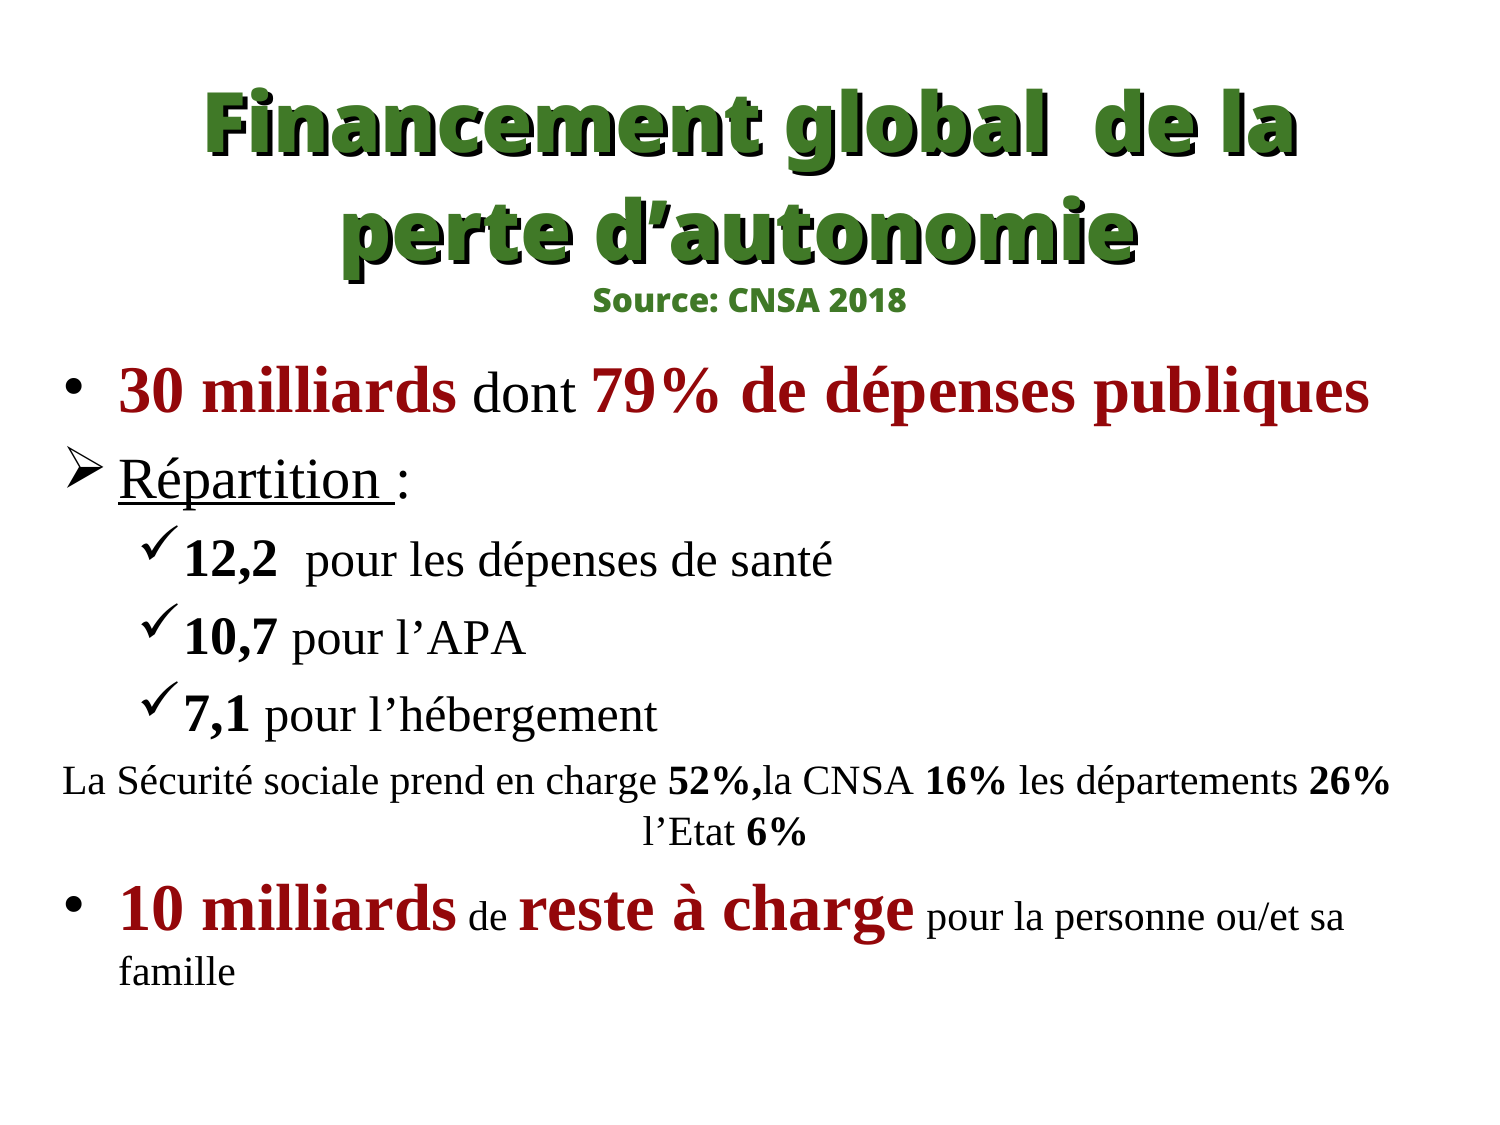

# Financement global de la perte d’autonomie Source: CNSA 2018
30 milliards dont 79% de dépenses publiques
Répartition :
12,2 pour les dépenses de santé
10,7 pour l’APA
7,1 pour l’hébergement
La Sécurité sociale prend en charge 52%,la CNSA 16% les départements 26% l’Etat 6%
10 milliards de reste à charge pour la personne ou/et sa famille